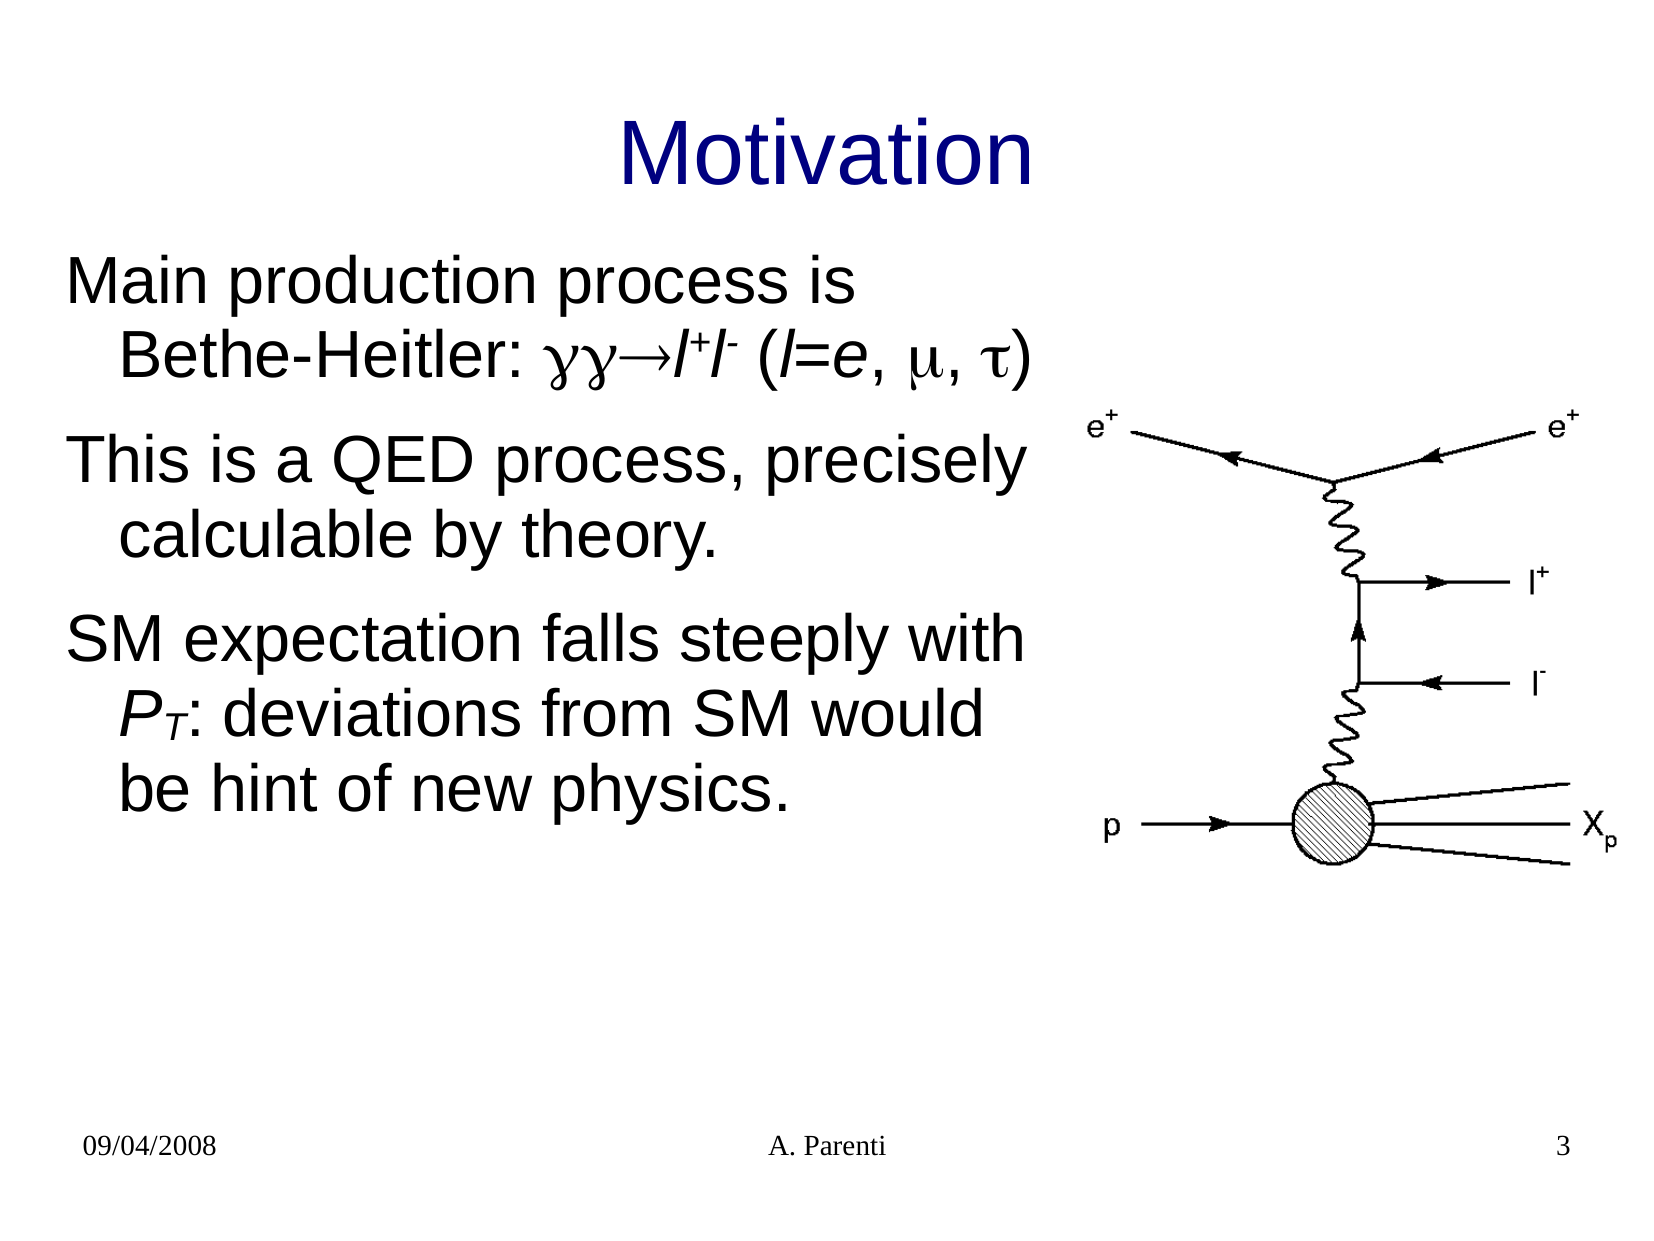

# Motivation
Main production process is Bethe-Heitler: ggl+l- (l=e, m, t)
This is a QED process, precisely calculable by theory.
SM expectation falls steeply with PT: deviations from SM would be hint of new physics.
09/04/2008
A. Parenti
3